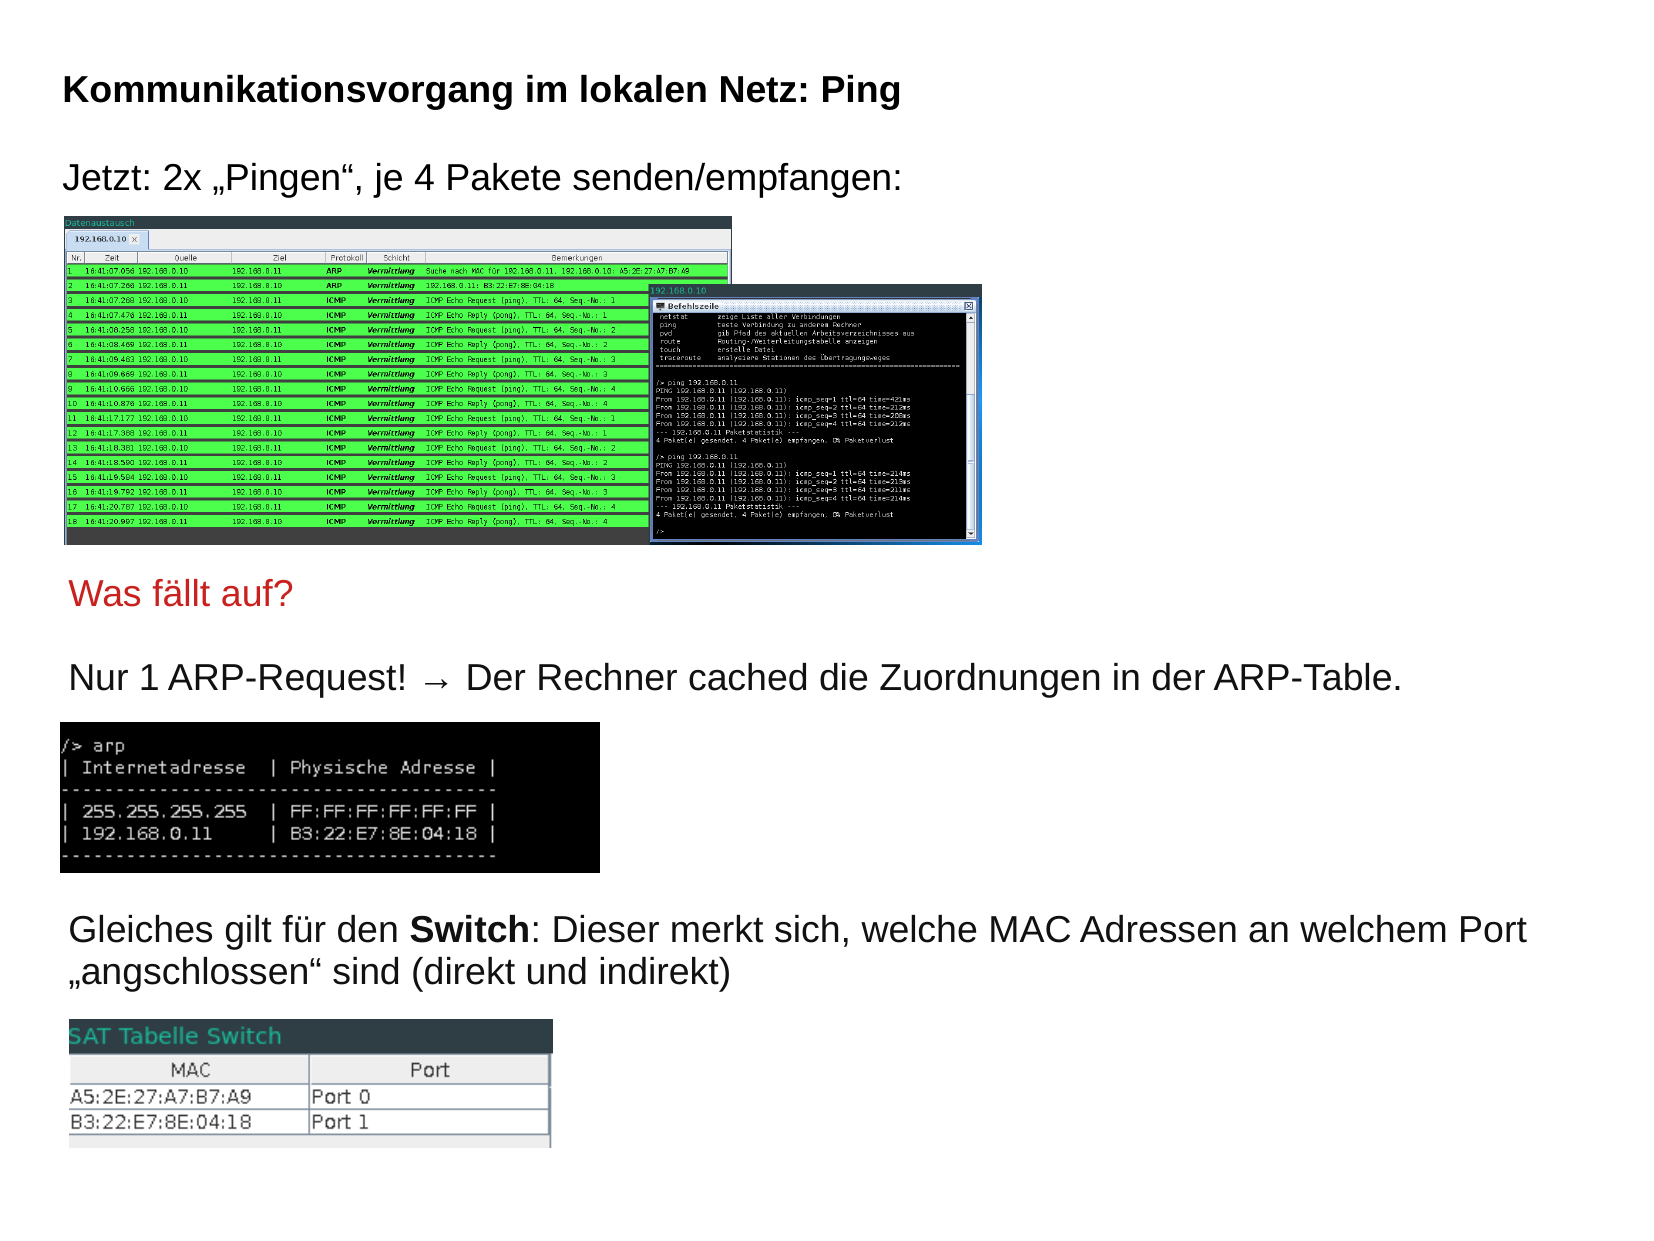

Kommunikationsvorgang im lokalen Netz: Ping
Jetzt: 2x „Pingen“, je 4 Pakete senden/empfangen:
Was fällt auf?
Nur 1 ARP-Request! → Der Rechner cached die Zuordnungen in der ARP-Table.
Gleiches gilt für den Switch: Dieser merkt sich, welche MAC Adressen an welchem Port
„angschlossen“ sind (direkt und indirekt)